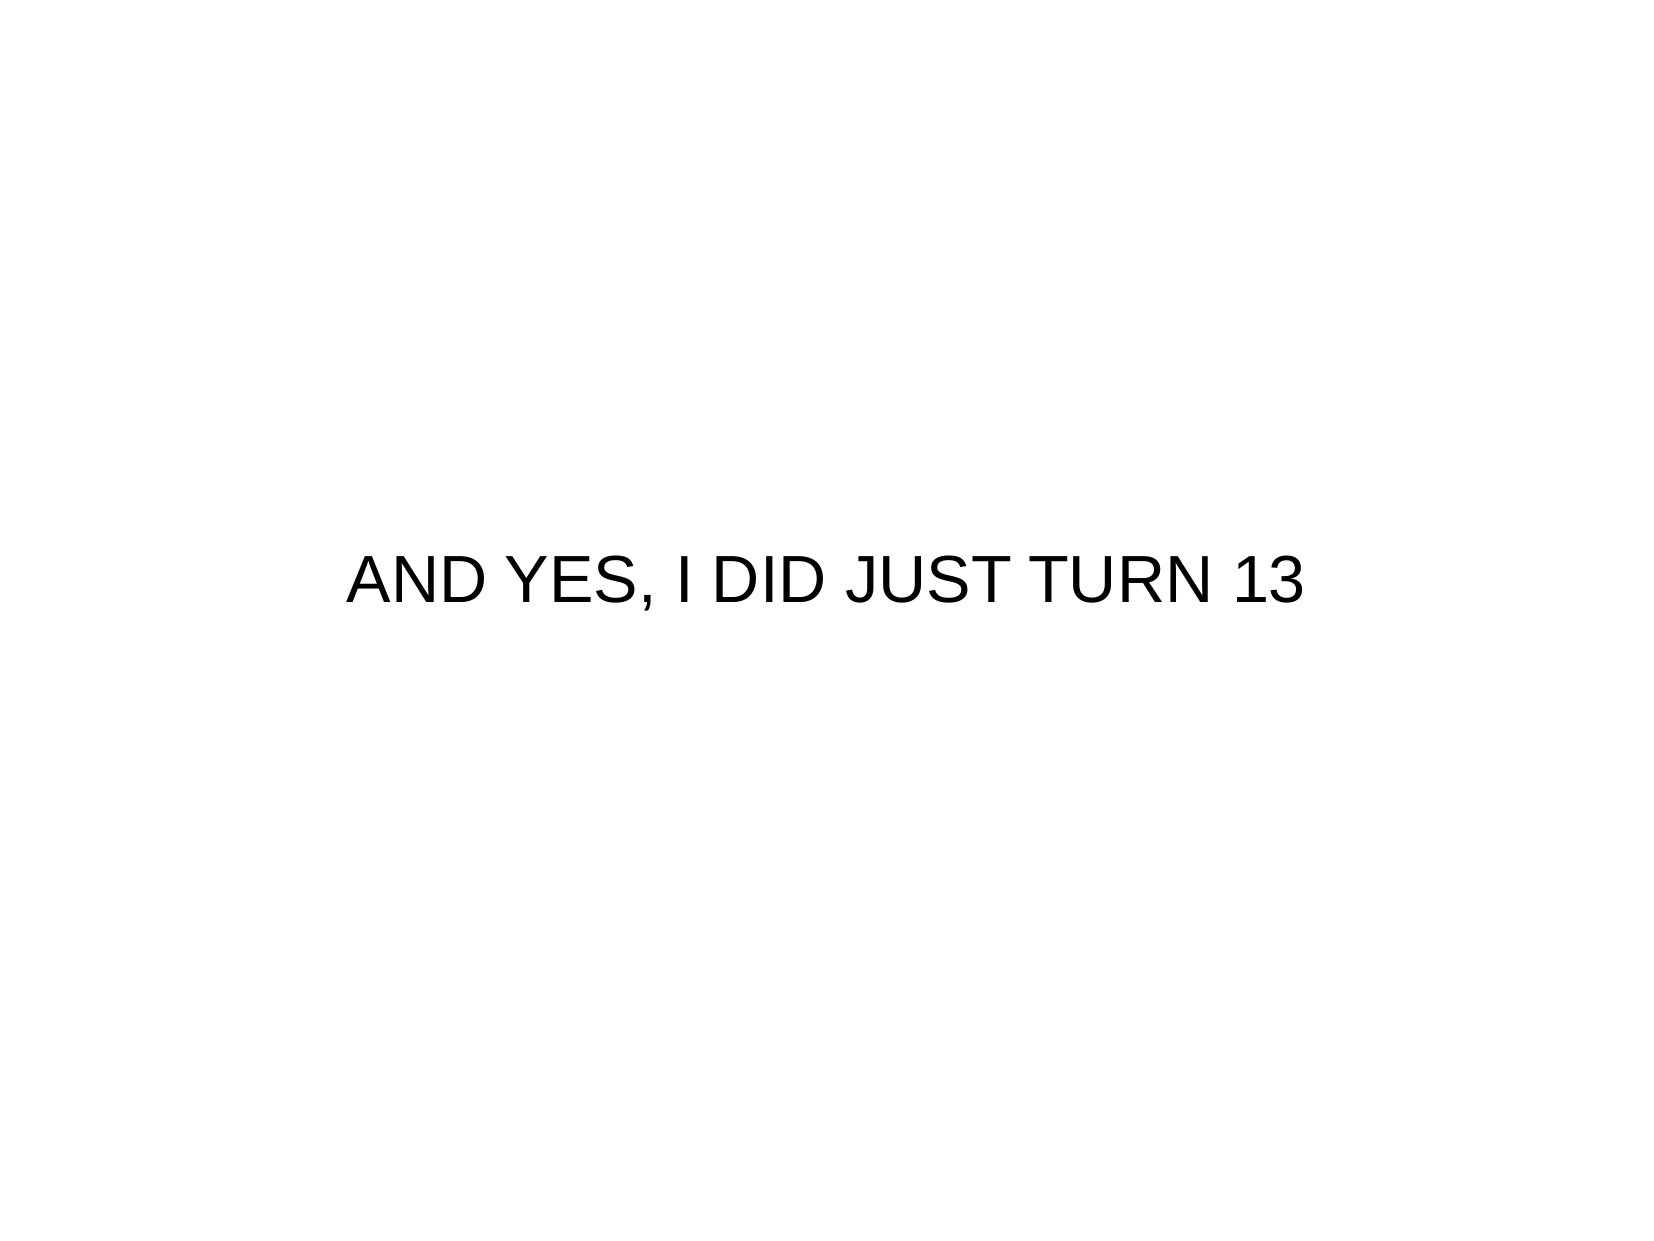

# AND YES, I DID JUST TURN 13